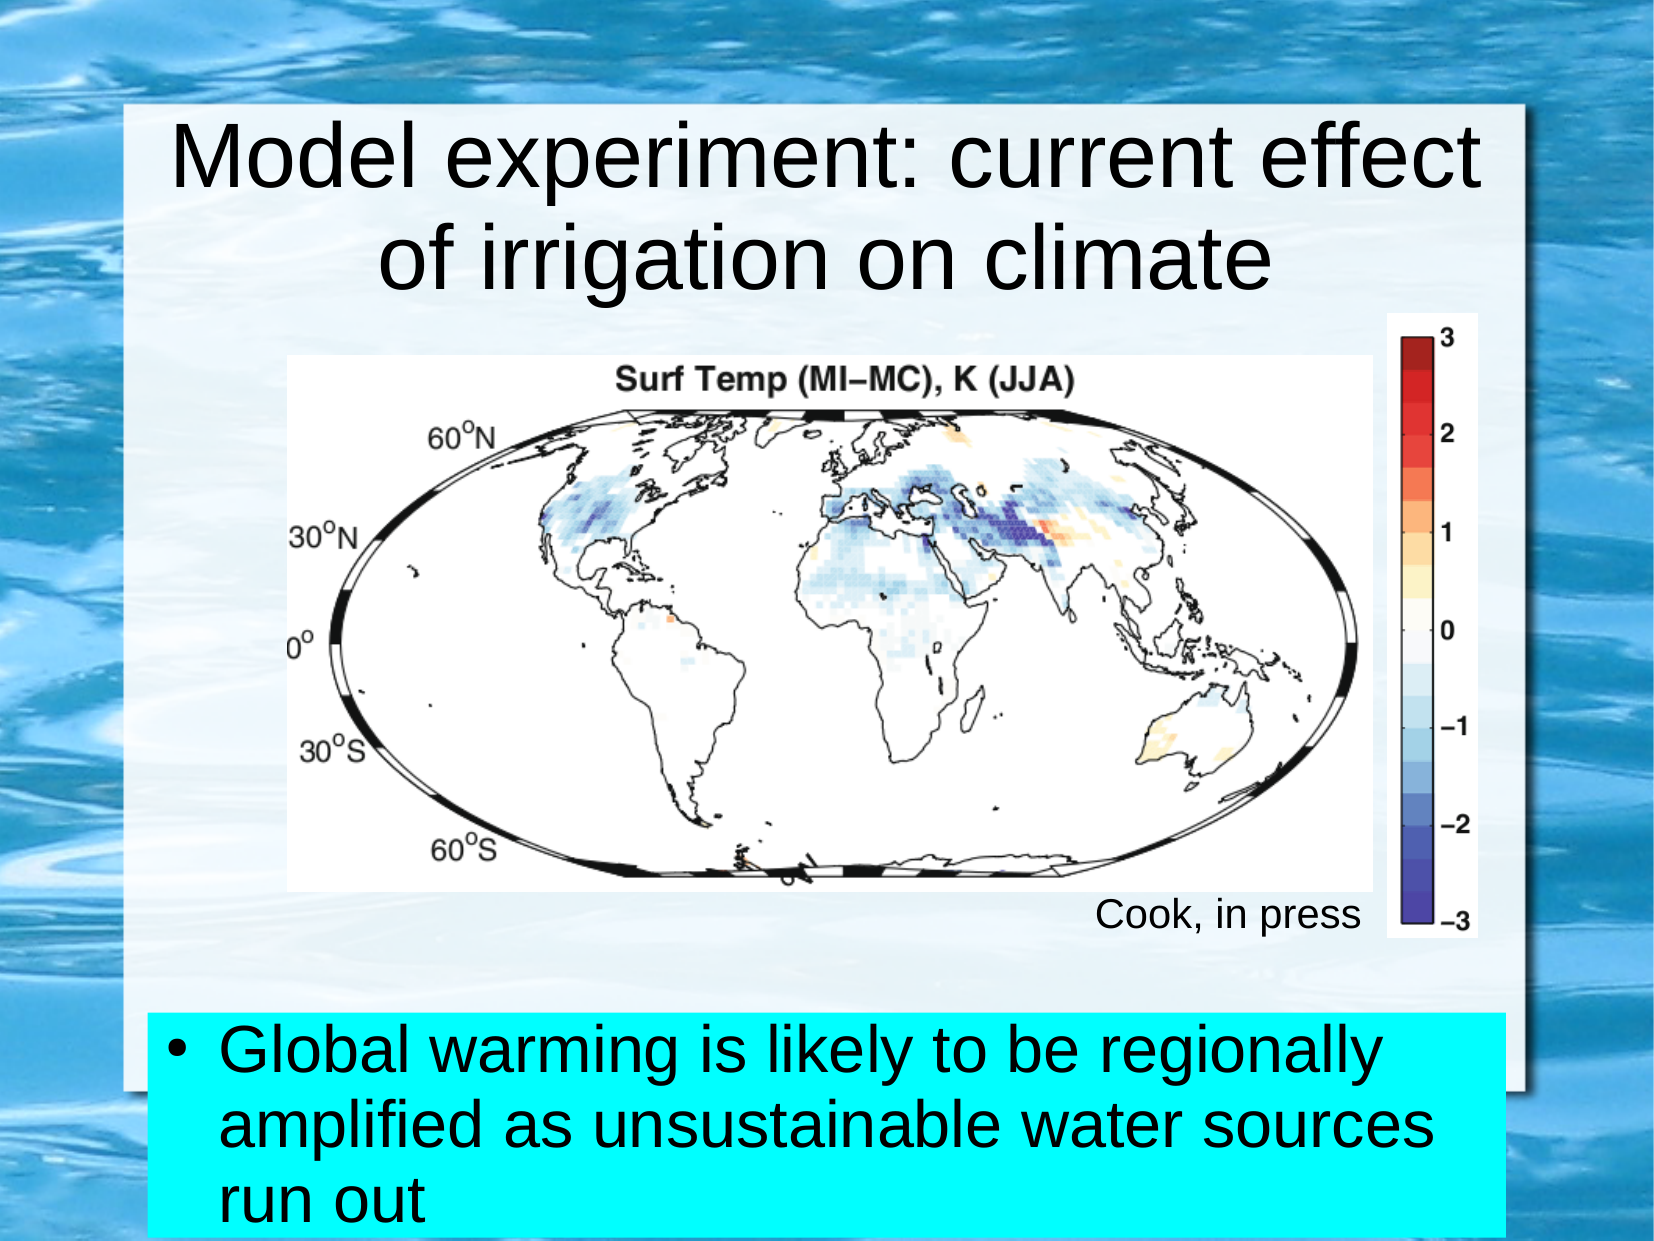

# Model experiment: current effect of irrigation on climate
Cook, in press
Global warming is likely to be regionally amplified as unsustainable water sources run out